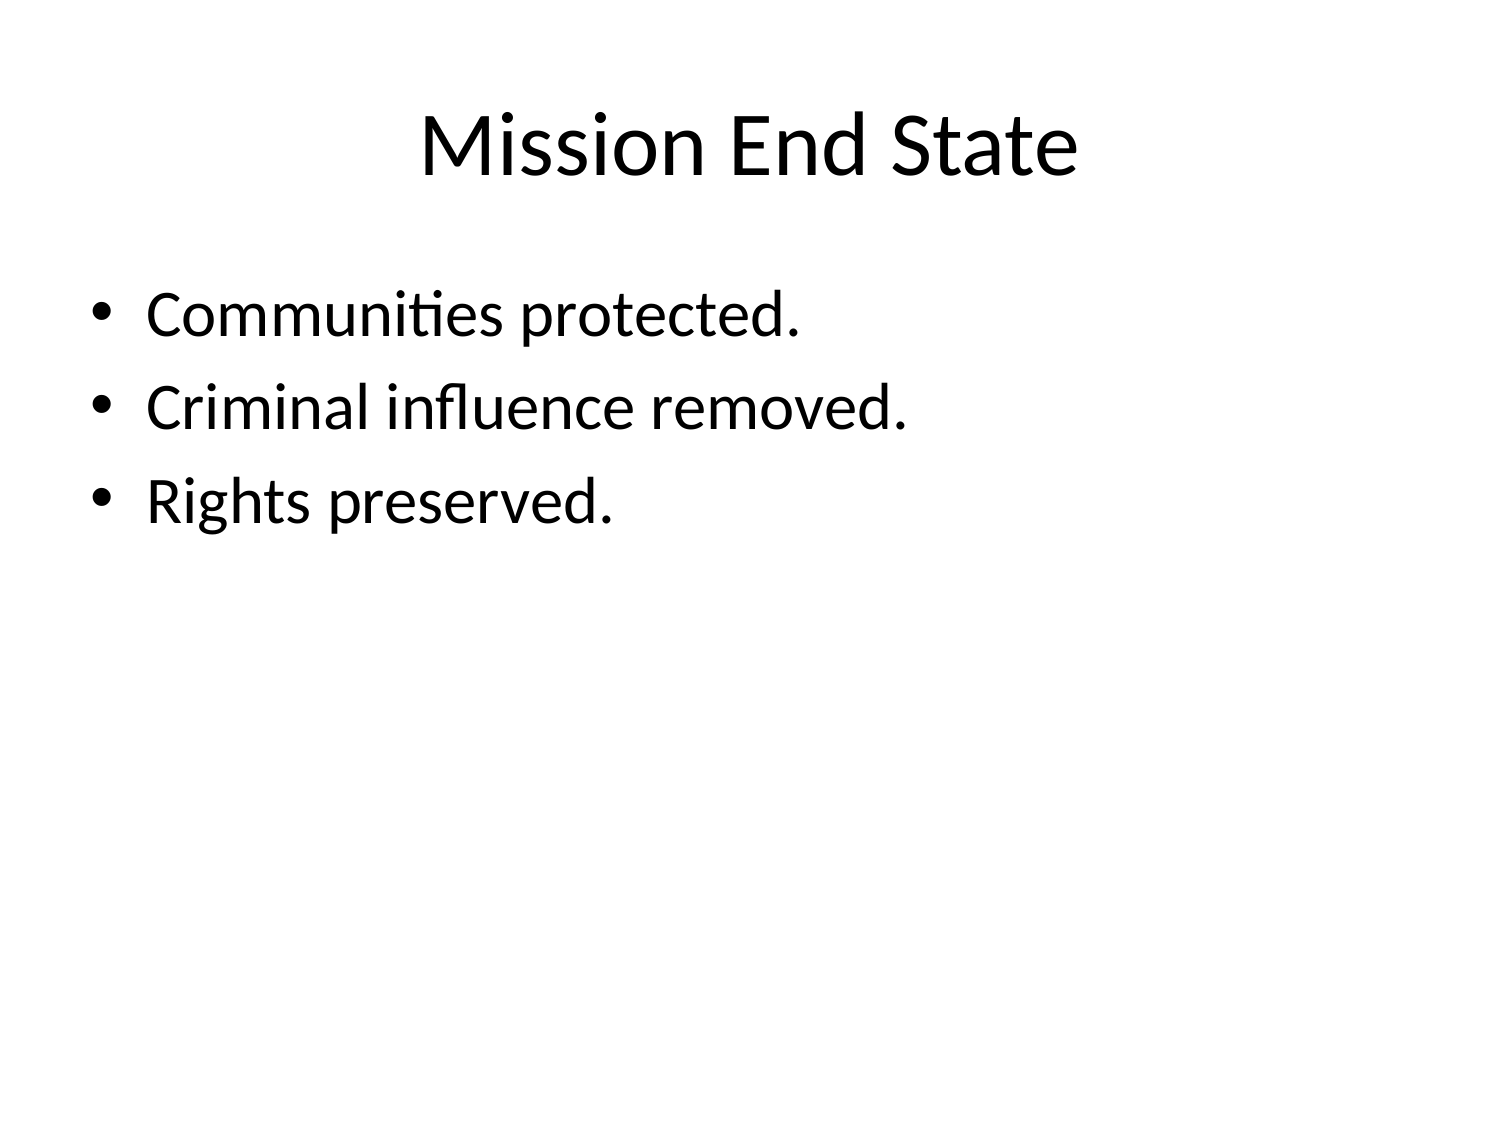

# Mission End State
Communities protected.
Criminal influence removed.
Rights preserved.